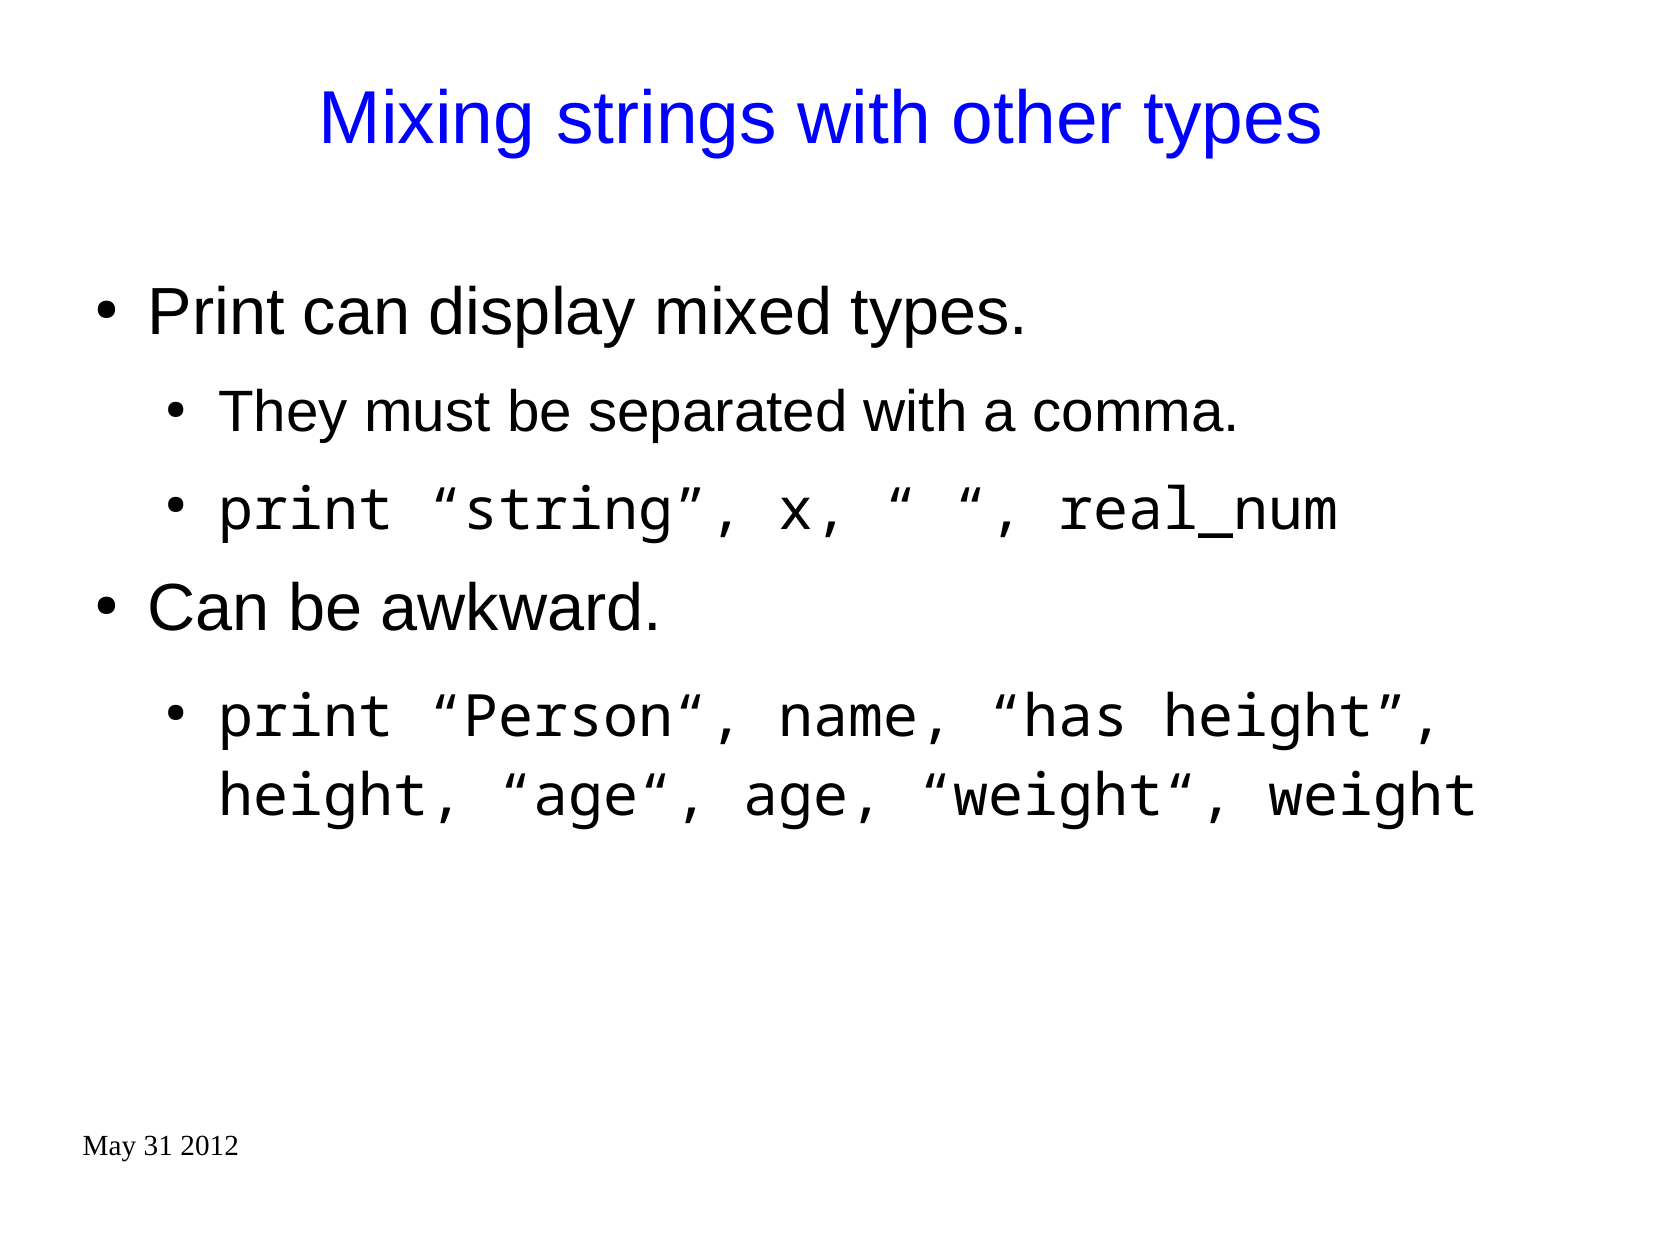

# Mixing strings with other types
Print can display mixed types.
They must be separated with a comma.
print “string”, x, “ “, real_num
Can be awkward.
print “Person“, name, “has height”, height, “age“, age, “weight“, weight
May 31 2012